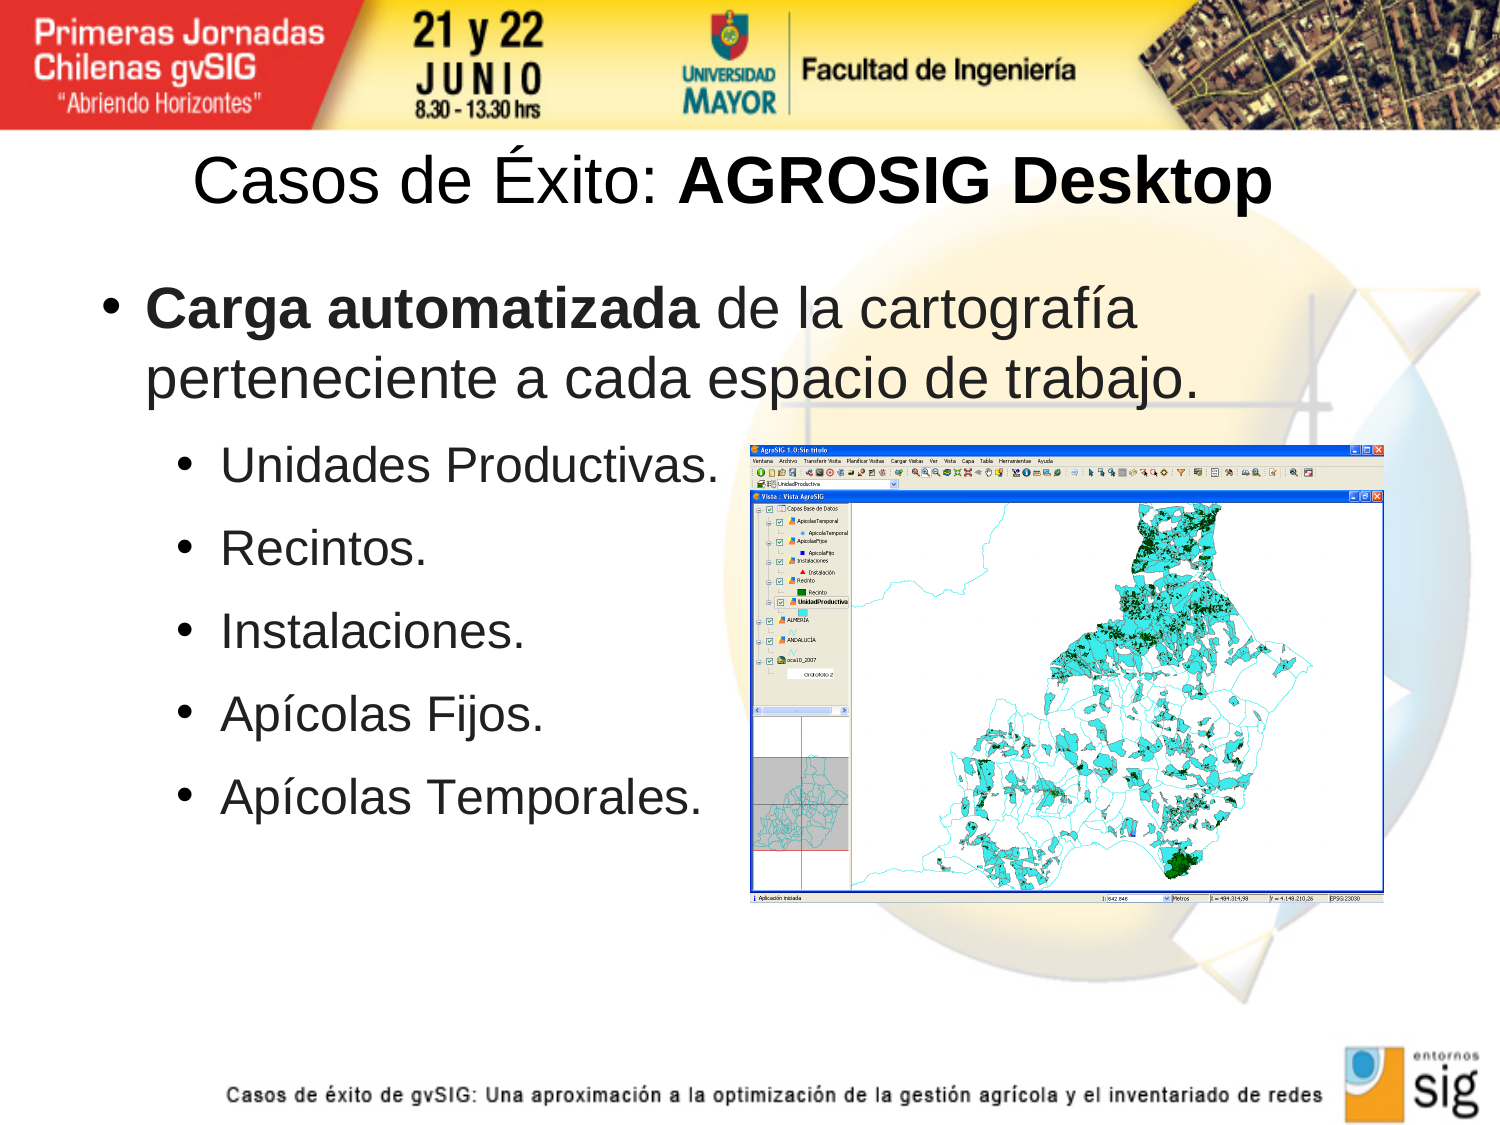

# Casos de Éxito: AGROSIG Desktop
Carga automatizada de la cartografía perteneciente a cada espacio de trabajo.
Unidades Productivas.
Recintos.
Instalaciones.
Apícolas Fijos.
Apícolas Temporales.